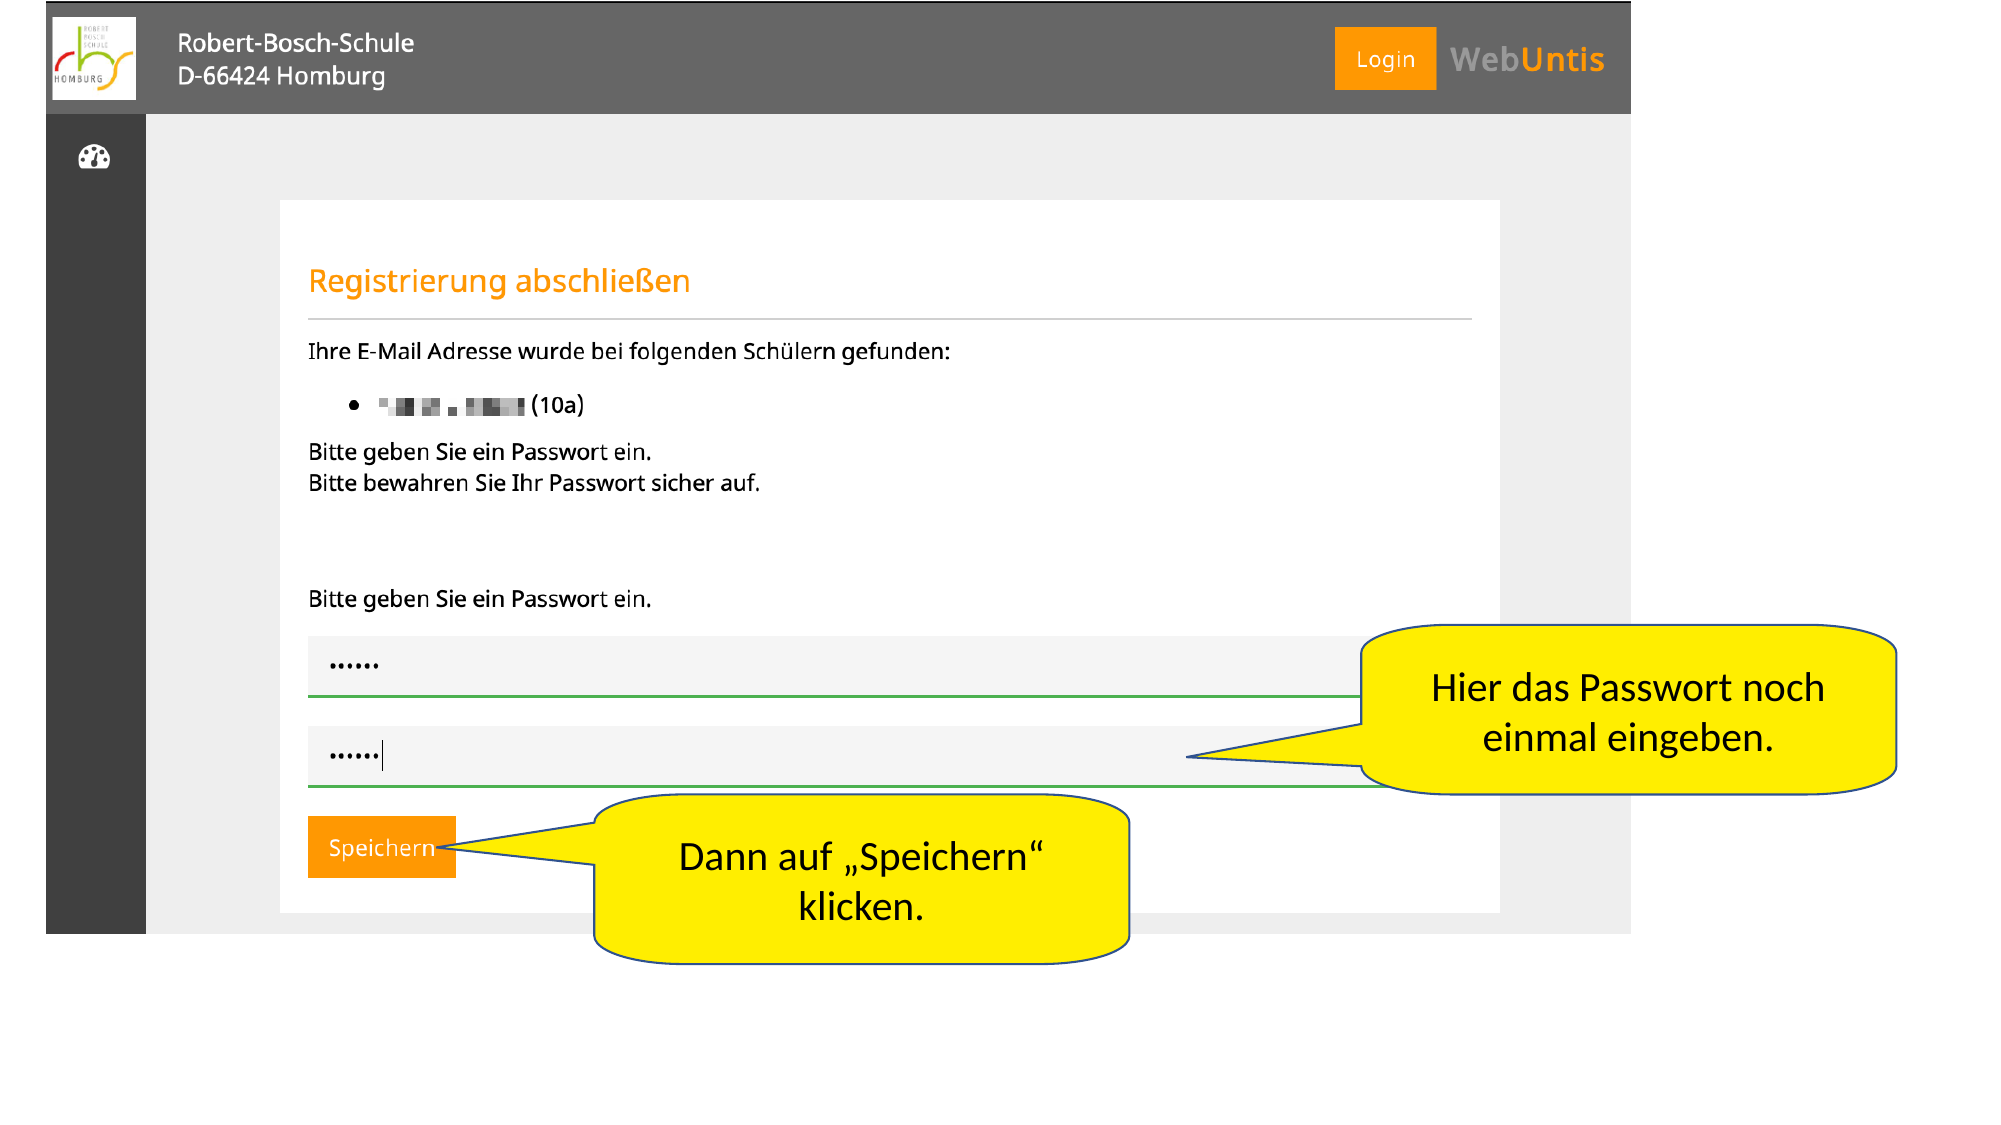

Hier das Passwort noch einmal eingeben.
Dann auf „Speichern“ klicken.